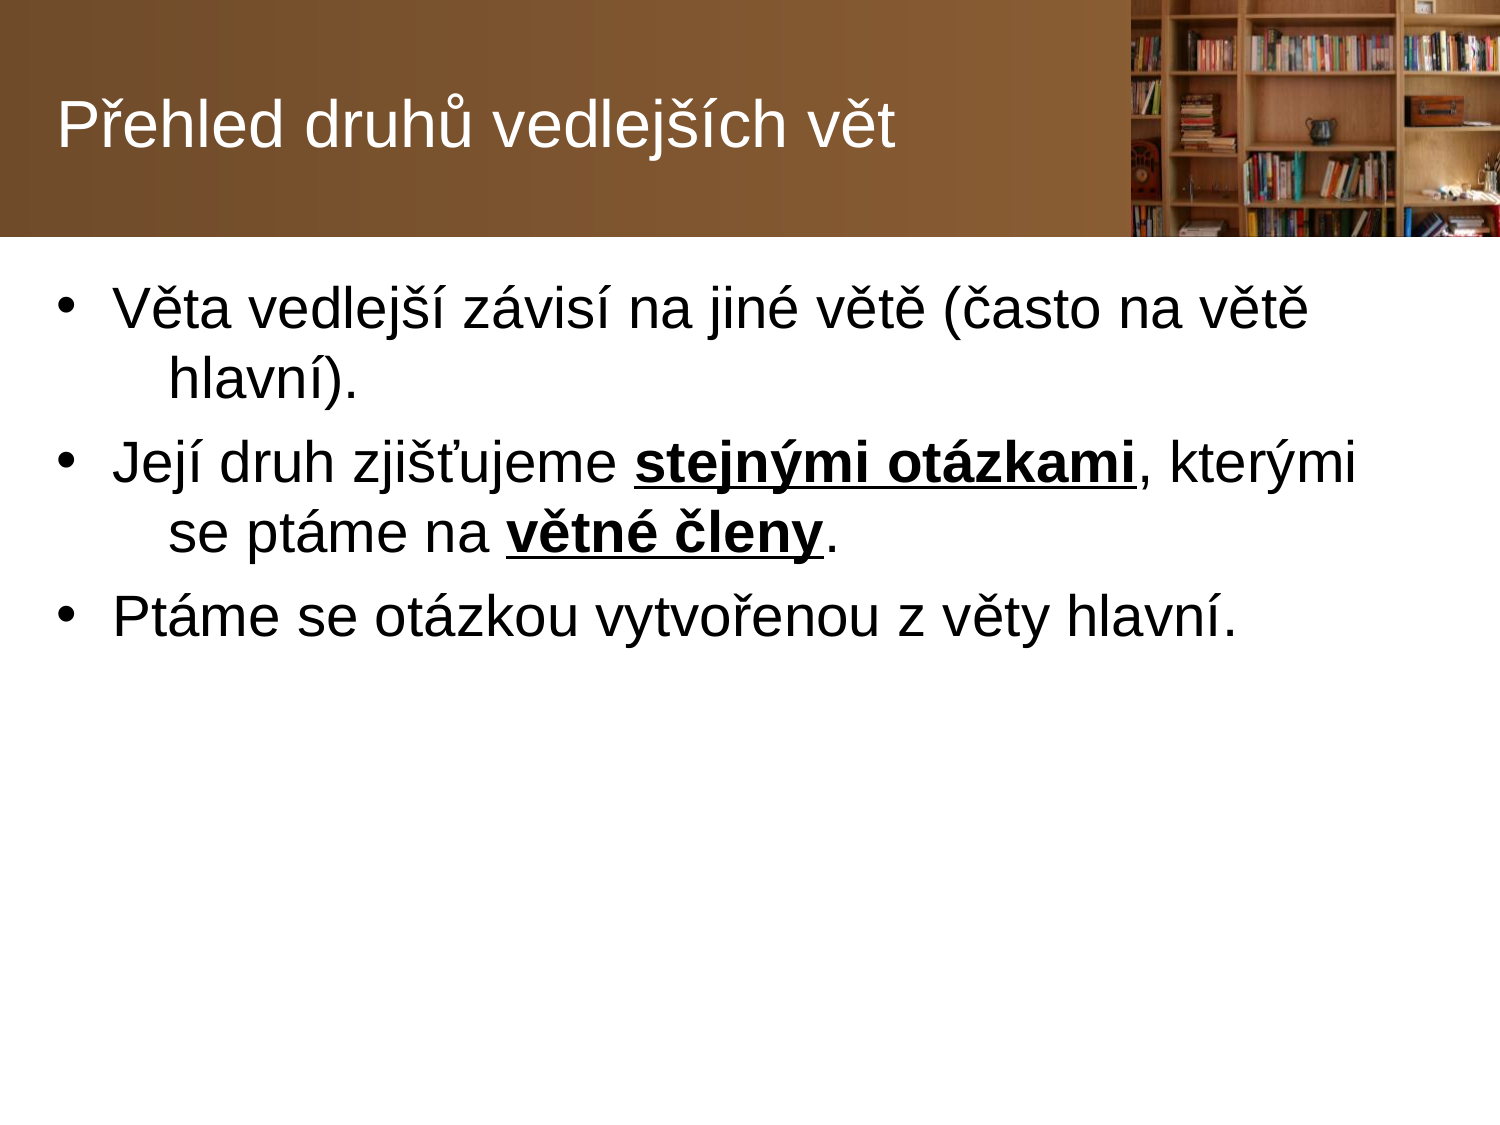

# Přehled druhů vedlejších vět
Věta vedlejší závisí na jiné větě (často na větě hlavní).
Její druh zjišťujeme stejnými otázkami, kterými se ptáme na větné členy.
Ptáme se otázkou vytvořenou z věty hlavní.